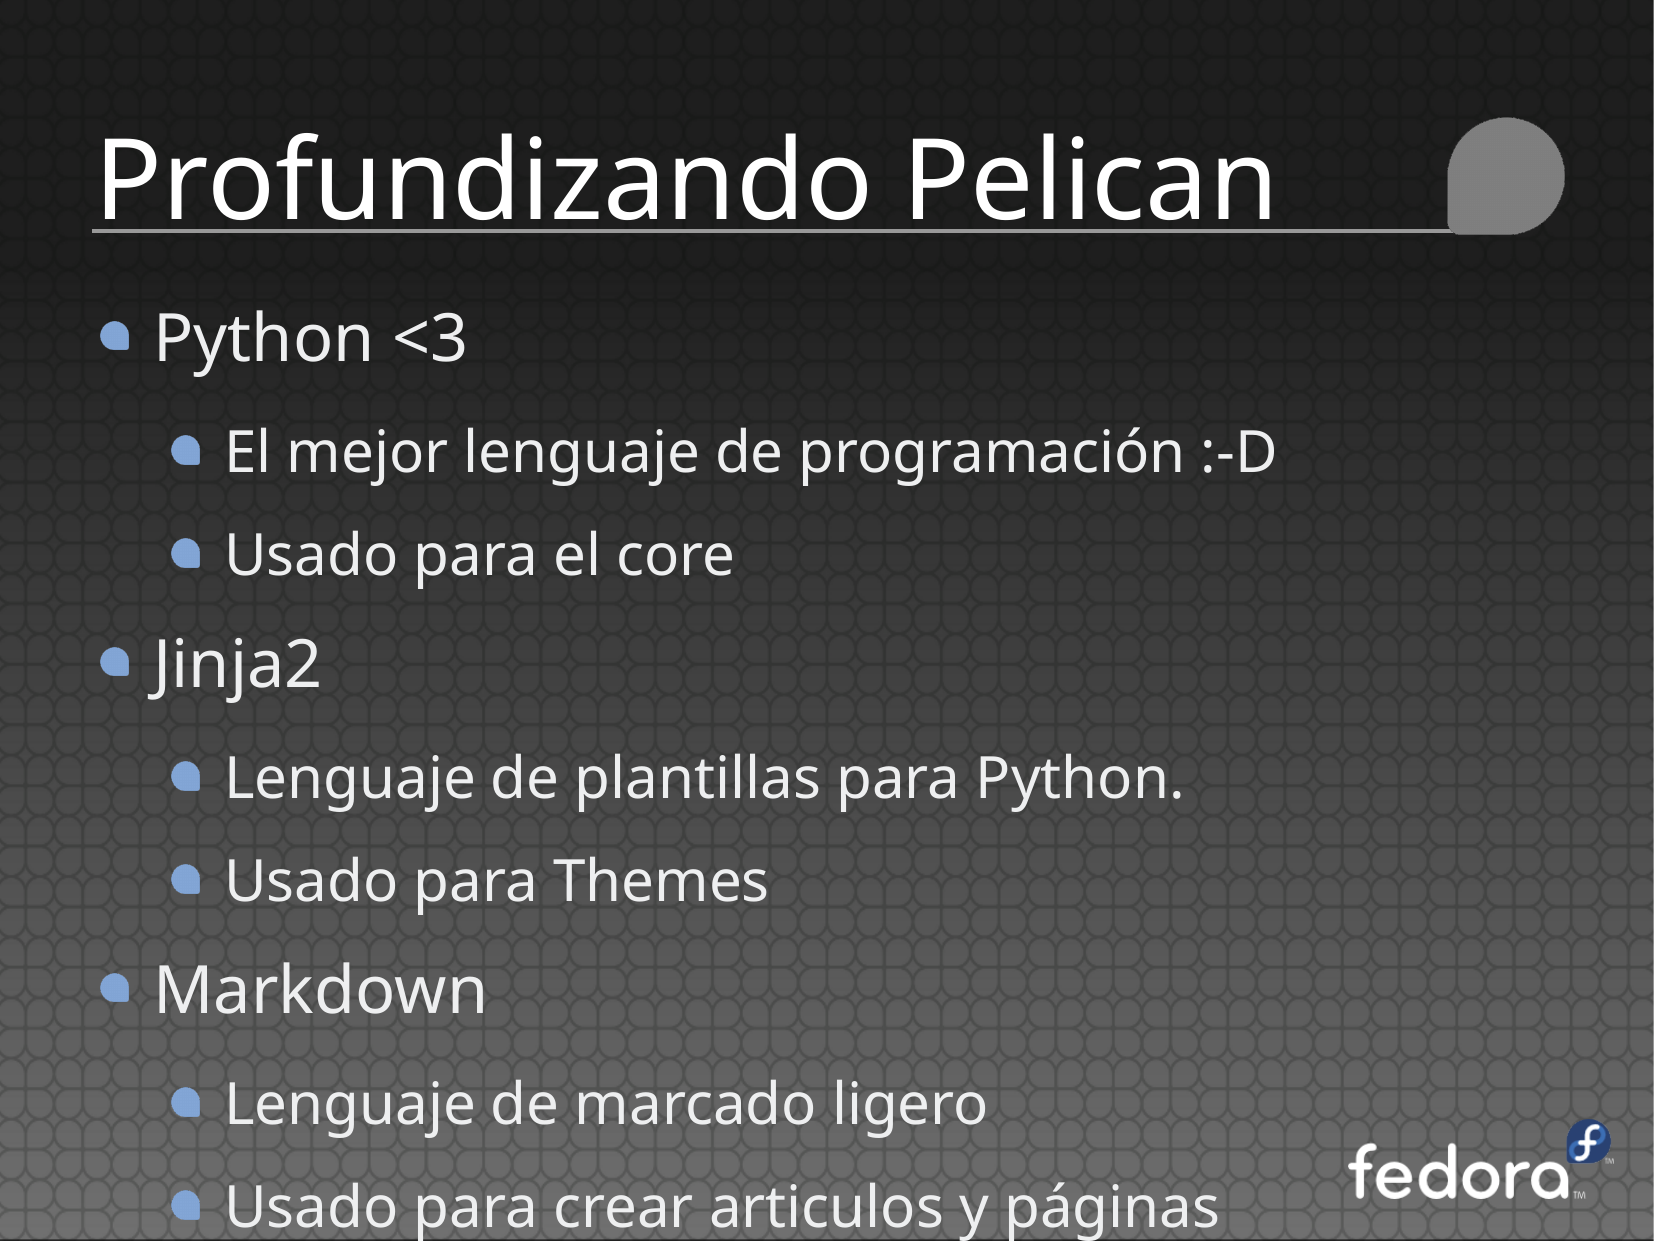

Profundizando Pelican
# Python <3
El mejor lenguaje de programación :-D
Usado para el core
Jinja2
Lenguaje de plantillas para Python.
Usado para Themes
Markdown
Lenguaje de marcado ligero
Usado para crear articulos y páginas